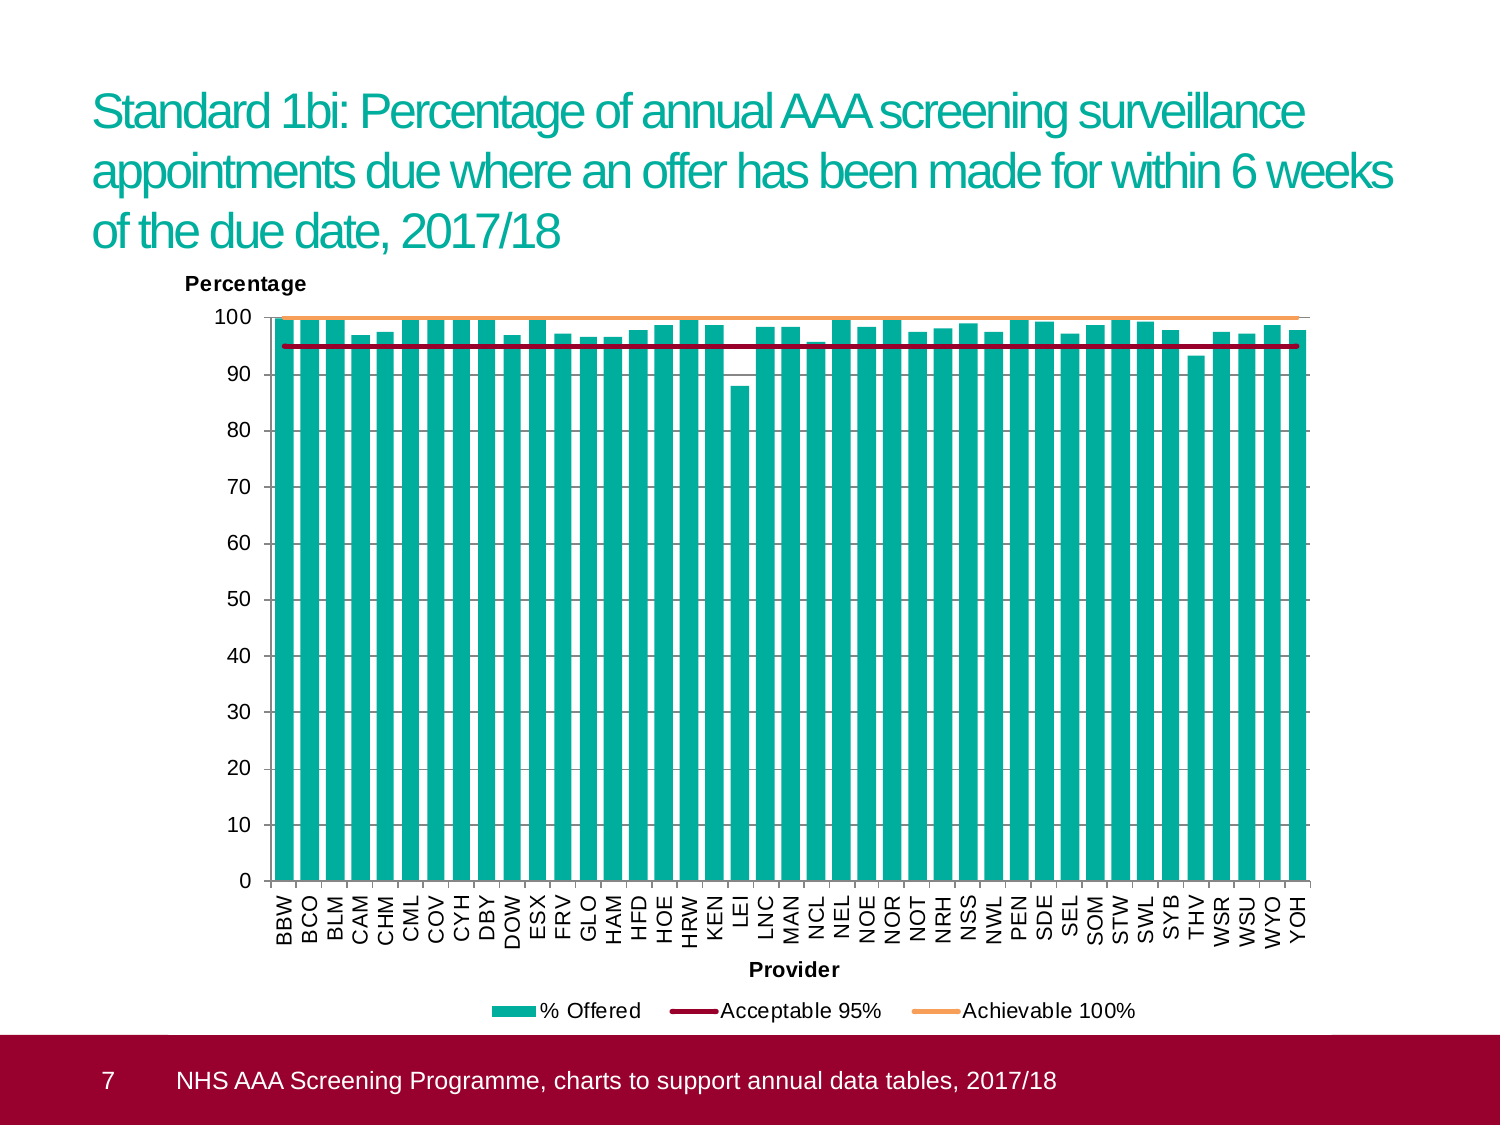

# Standard 1bi: Percentage of annual AAA screening surveillance appointments due where an offer has been made for within 6 weeks of the due date, 2017/18
NHS AAA Screening Programme, charts to support annual data tables, 2017/18